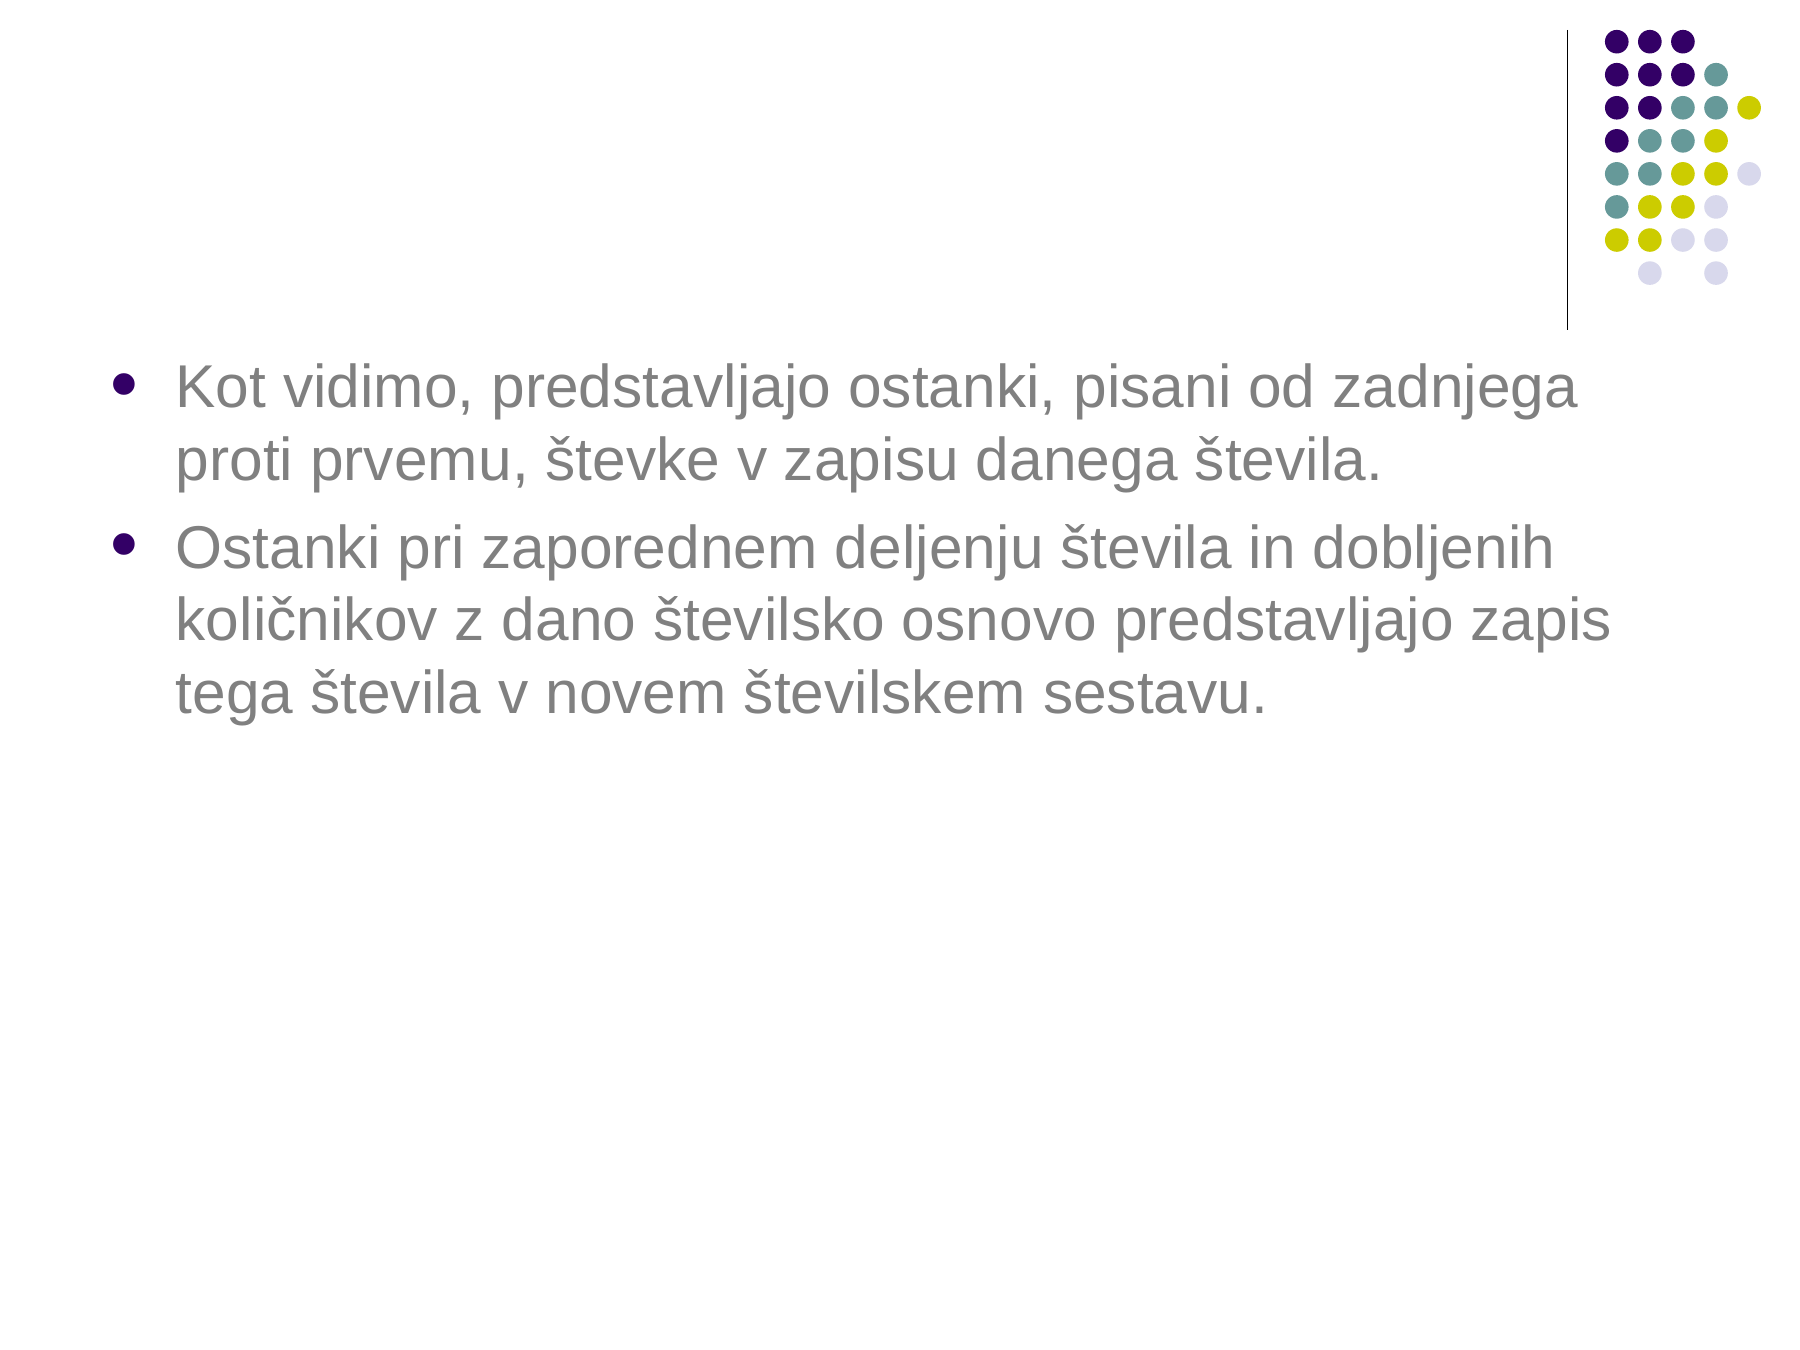

#
Kot vidimo, predstavljajo ostanki, pisani od zadnjega proti prvemu, števke v zapisu danega števila.
Ostanki pri zaporednem deljenju števila in dobljenih količnikov z dano številsko osnovo predstavljajo zapis tega števila v novem številskem sestavu.